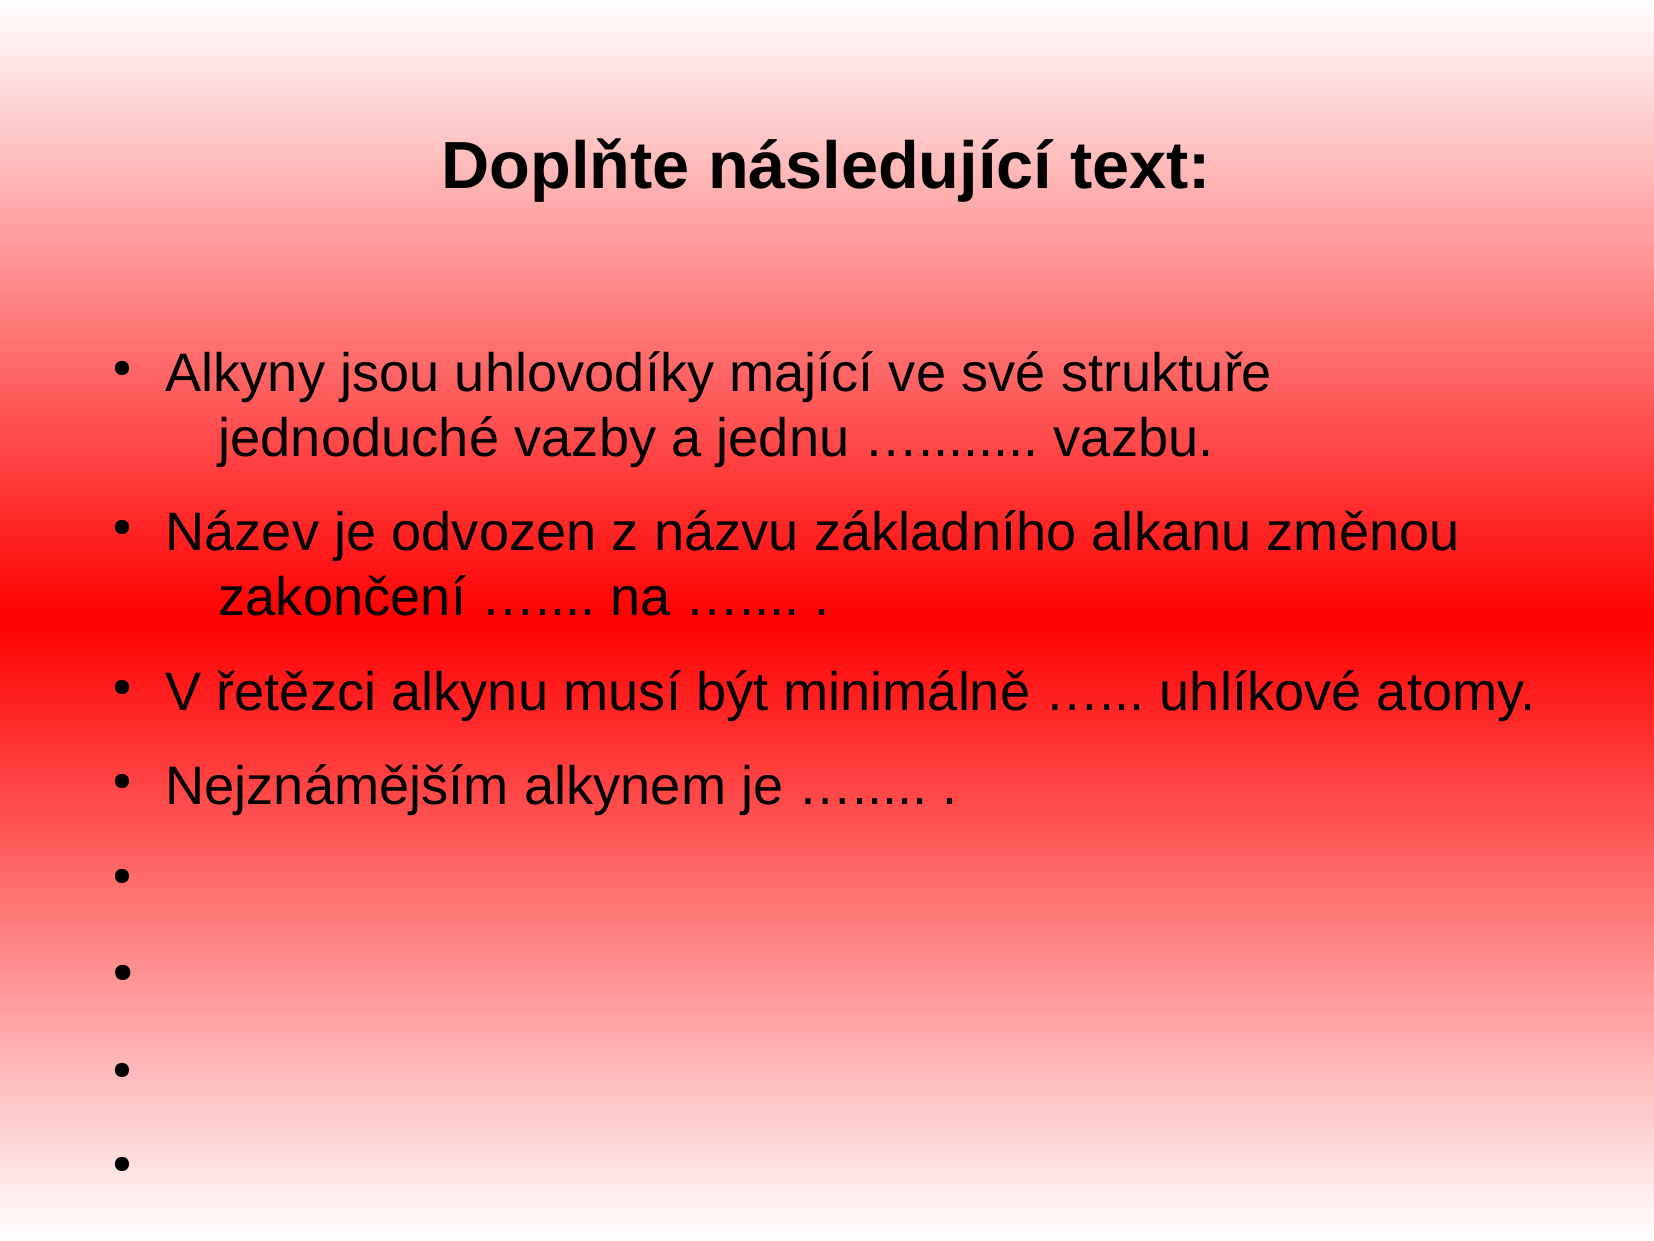

# Doplňte následující text:
Alkyny jsou uhlovodíky mající ve své struktuře jednoduché vazby a jednu …........ vazbu.
Název je odvozen z názvu základního alkanu změnou zakončení ….... na ….... .
V řetězci alkynu musí být minimálně …... uhlíkové atomy.
Nejznámějším alkynem je …..... .